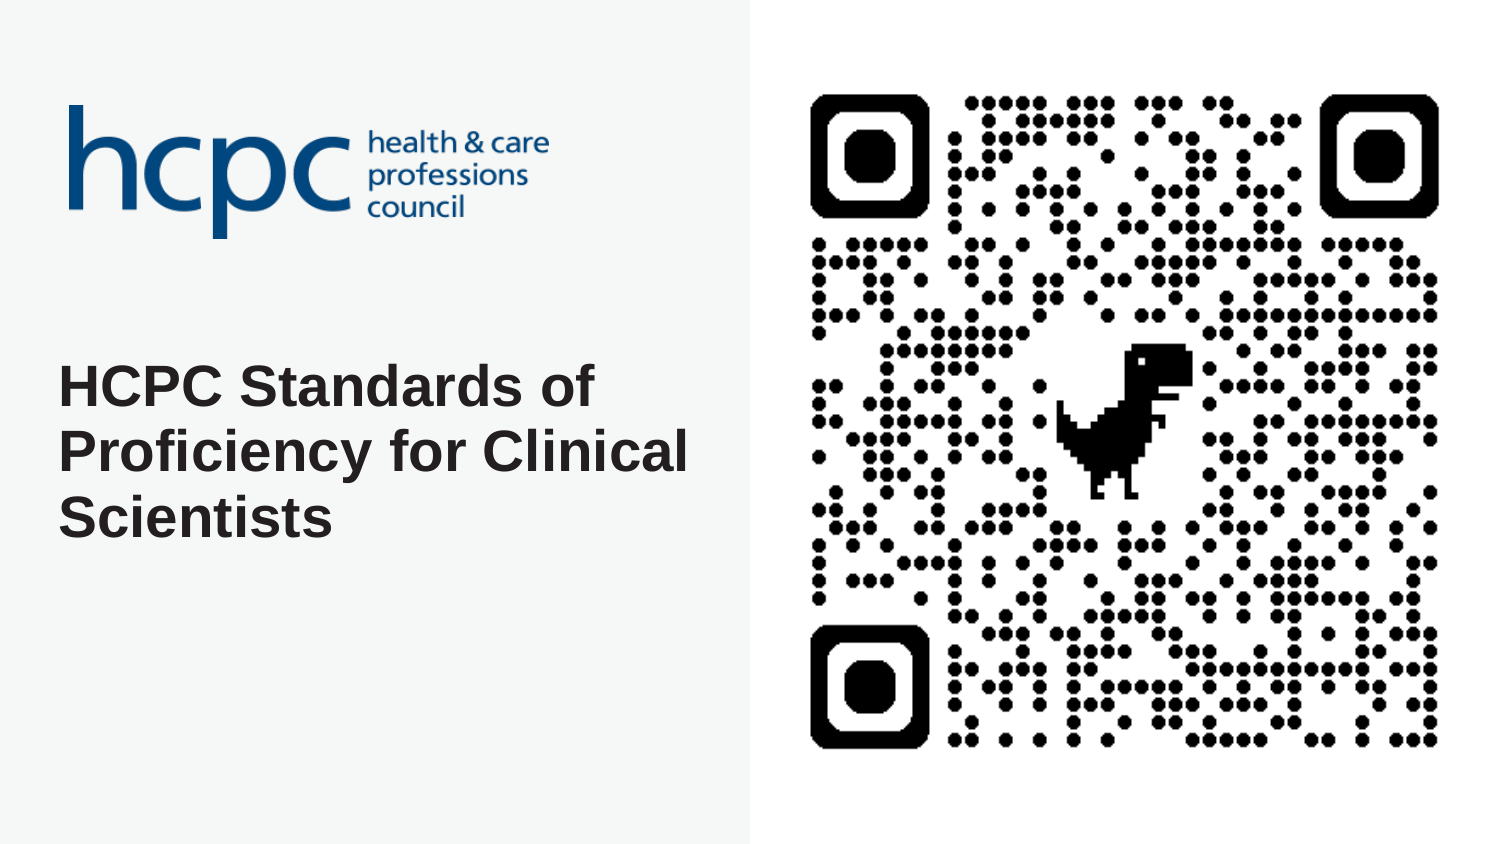

# HCPC Standards of Proficiency for Clinical Scientists